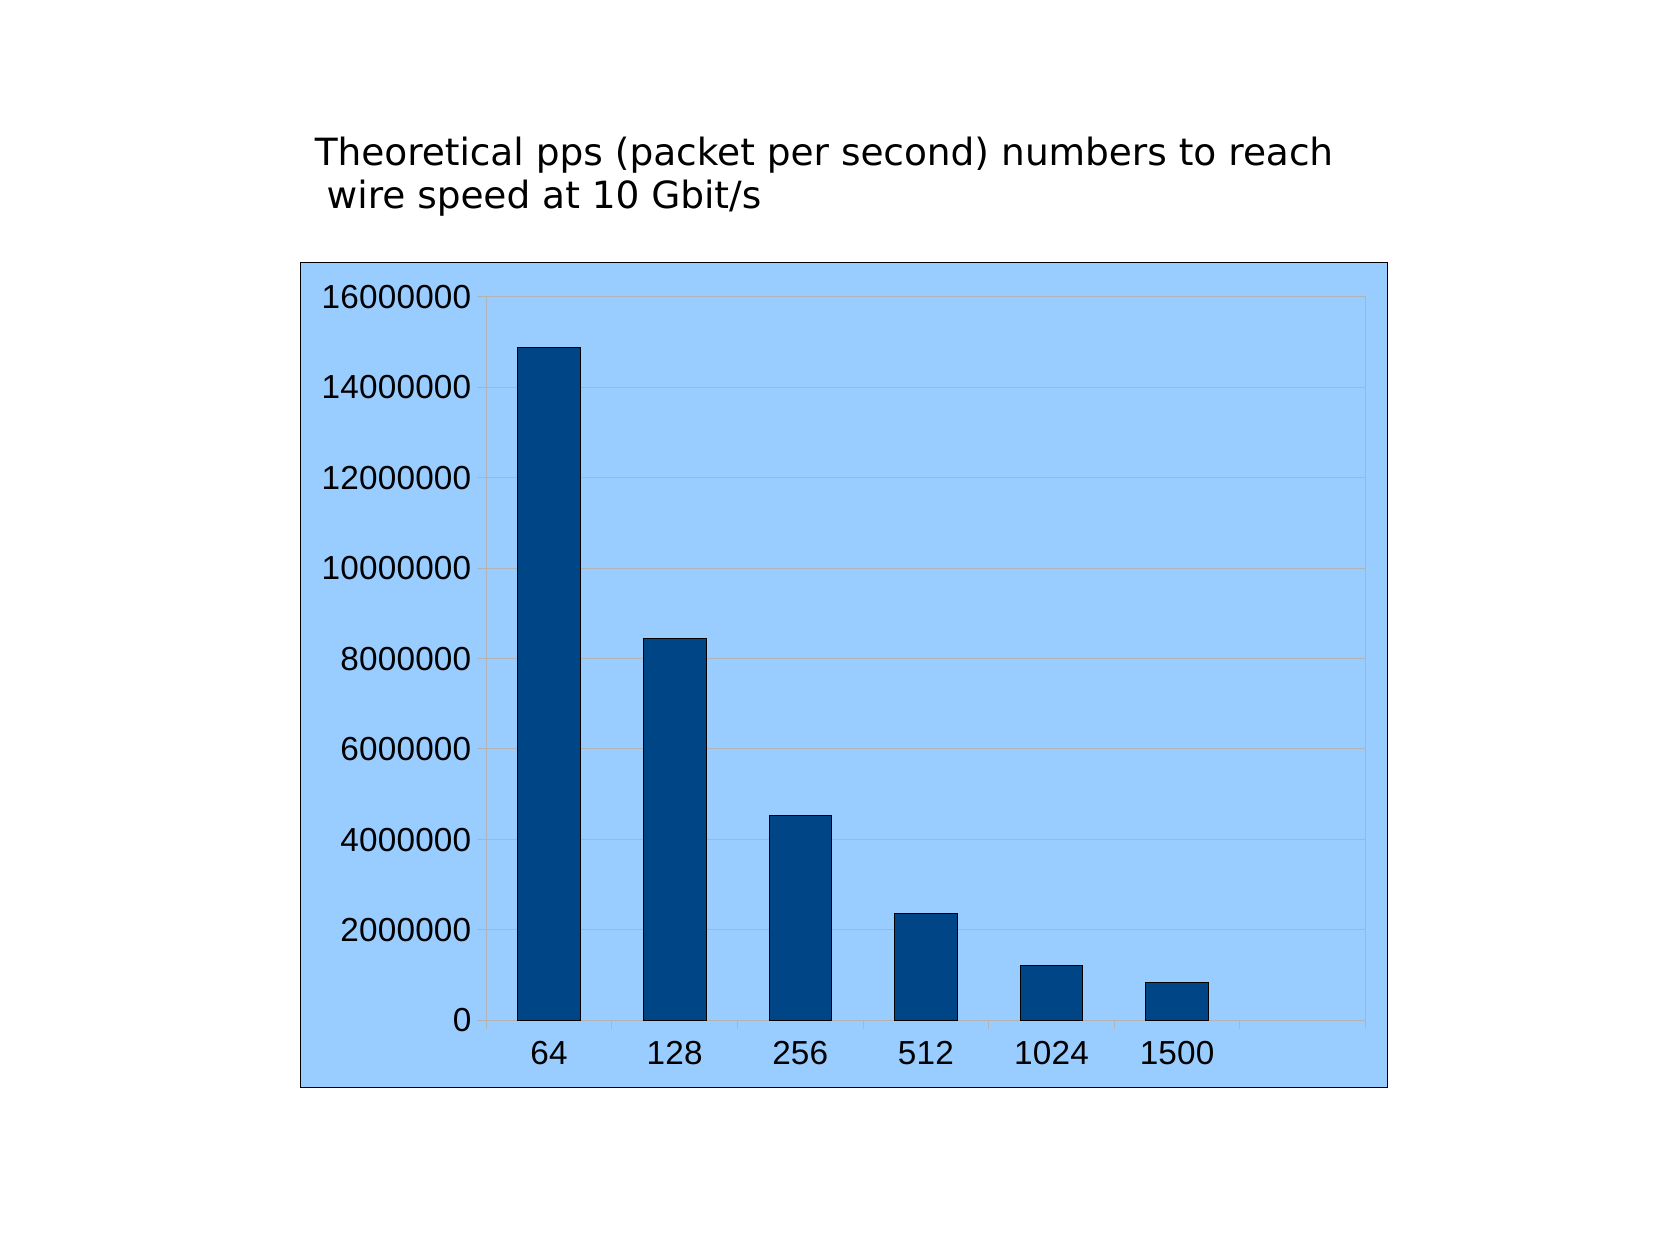

Theoretical pps (packet per second) numbers to reach
 wire speed at 10 Gbit/s
### Chart
| Category | Column 1 |
|---|---|
| 64 | 14880952.0 |
| 128 | 8445945.0 |
| 256 | 4528985.0 |
| 512 | 2349624.0 |
| 1024 | 1197318.0 |
| 1500 | 822368.0 |
| None | None |